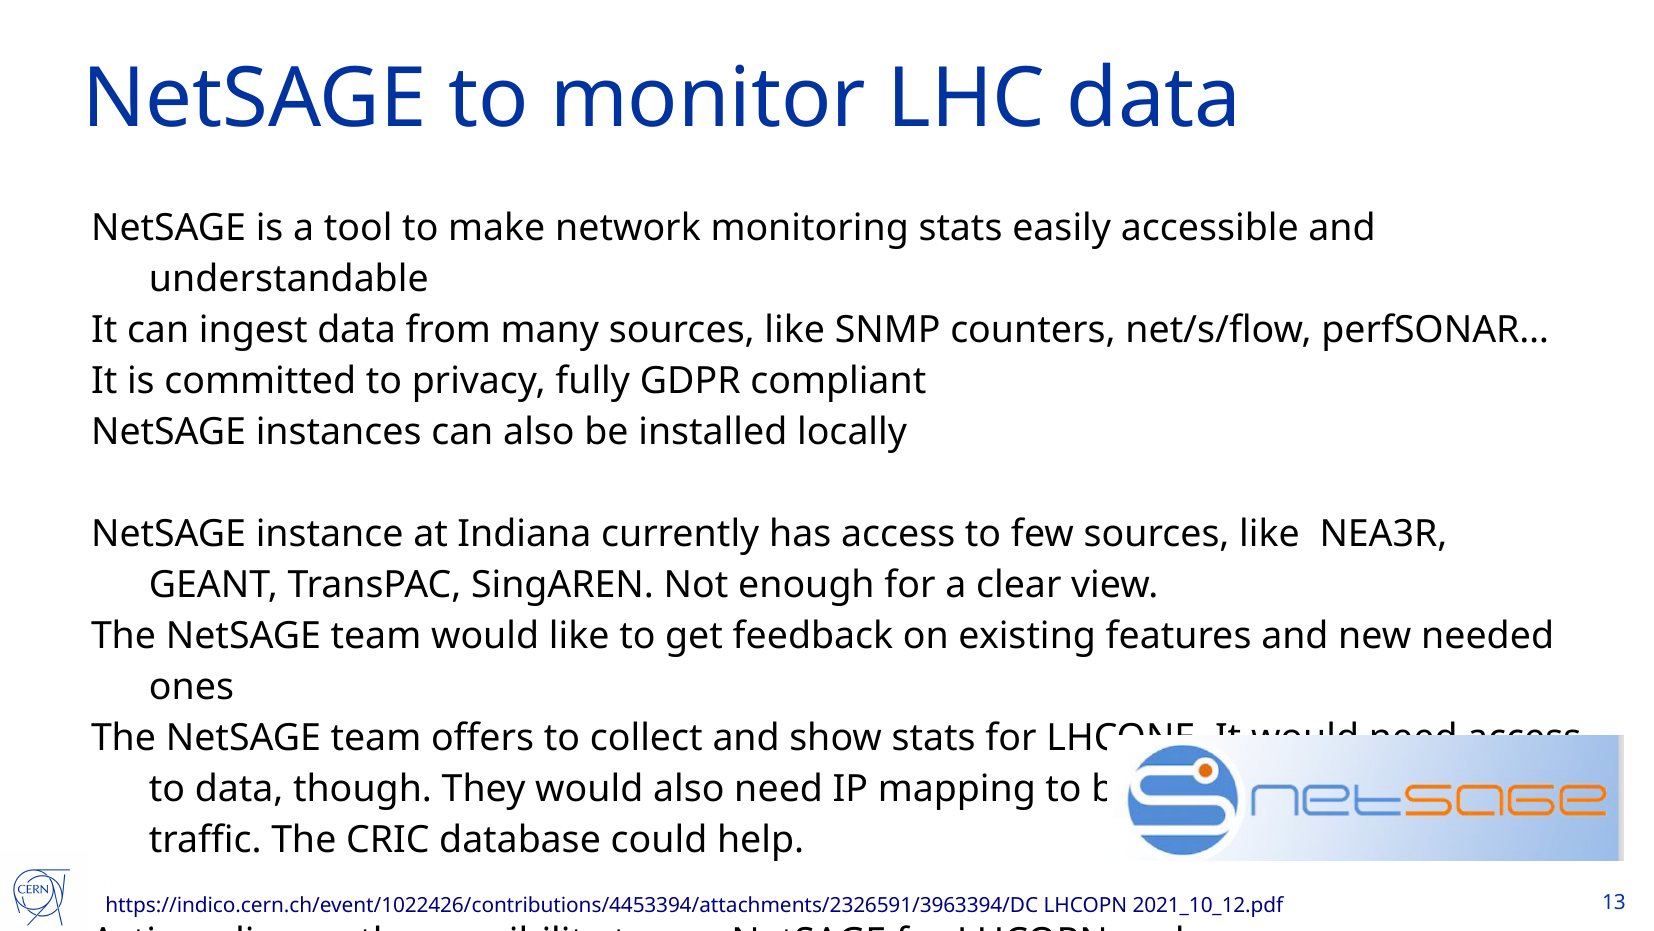

# NetSAGE to monitor LHC data
NetSAGE is a tool to make network monitoring stats easily accessible and understandable
It can ingest data from many sources, like SNMP counters, net/s/flow, perfSONAR…
It is committed to privacy, fully GDPR compliant
NetSAGE instances can also be installed locally
NetSAGE instance at Indiana currently has access to few sources, like NEA3R, GEANT, TransPAC, SingAREN. Not enough for a clear view.
The NetSAGE team would like to get feedback on existing features and new needed ones
The NetSAGE team offers to collect and show stats for LHCONE. It would need access to data, though. They would also need IP mapping to better understand the traffic. The CRIC database could help.
Action: discuss the possibility to use NetSAGE for LHCOPN and
LHCONE monitoring
13
https://indico.cern.ch/event/1022426/contributions/4453394/attachments/2326591/3963394/DC LHCOPN 2021_10_12.pdf